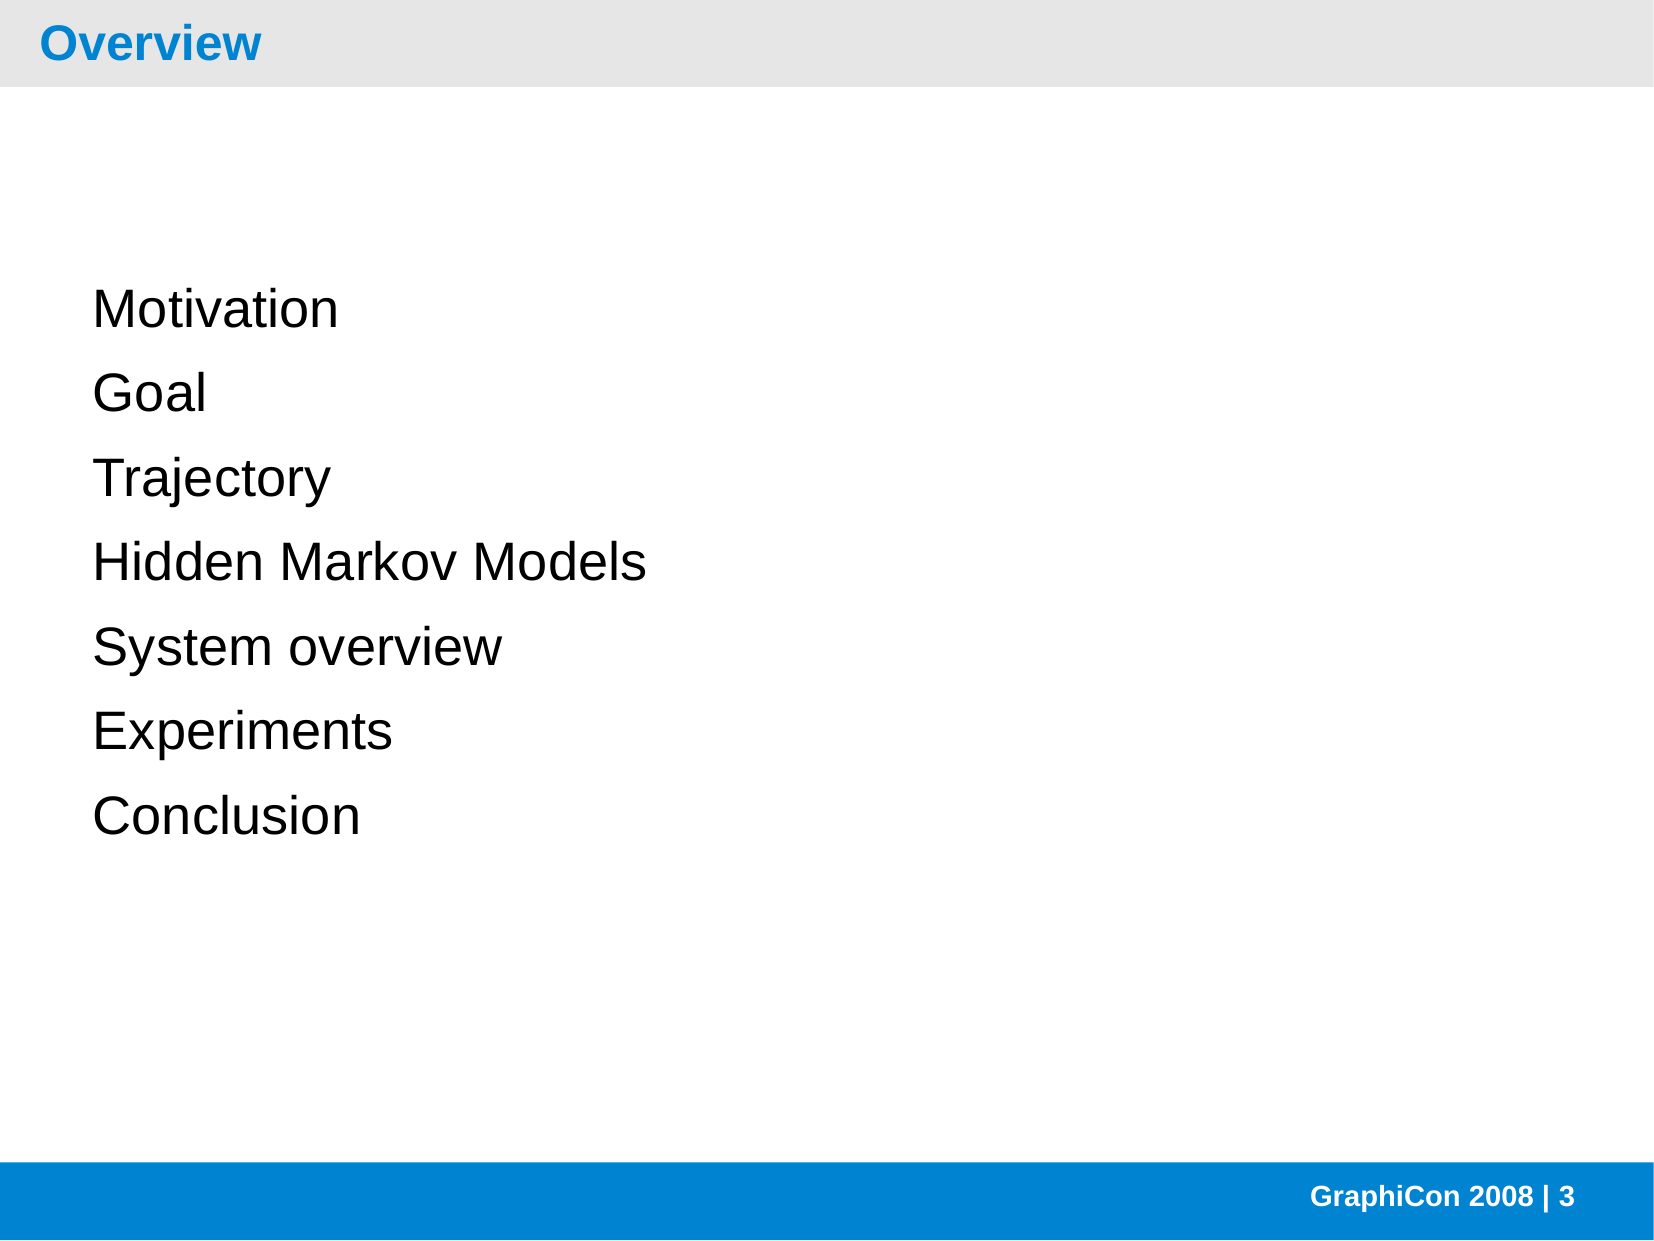

# Overview
Motivation
Goal
Trajectory
Hidden Markov Models
System overview
Experiments
Conclusion